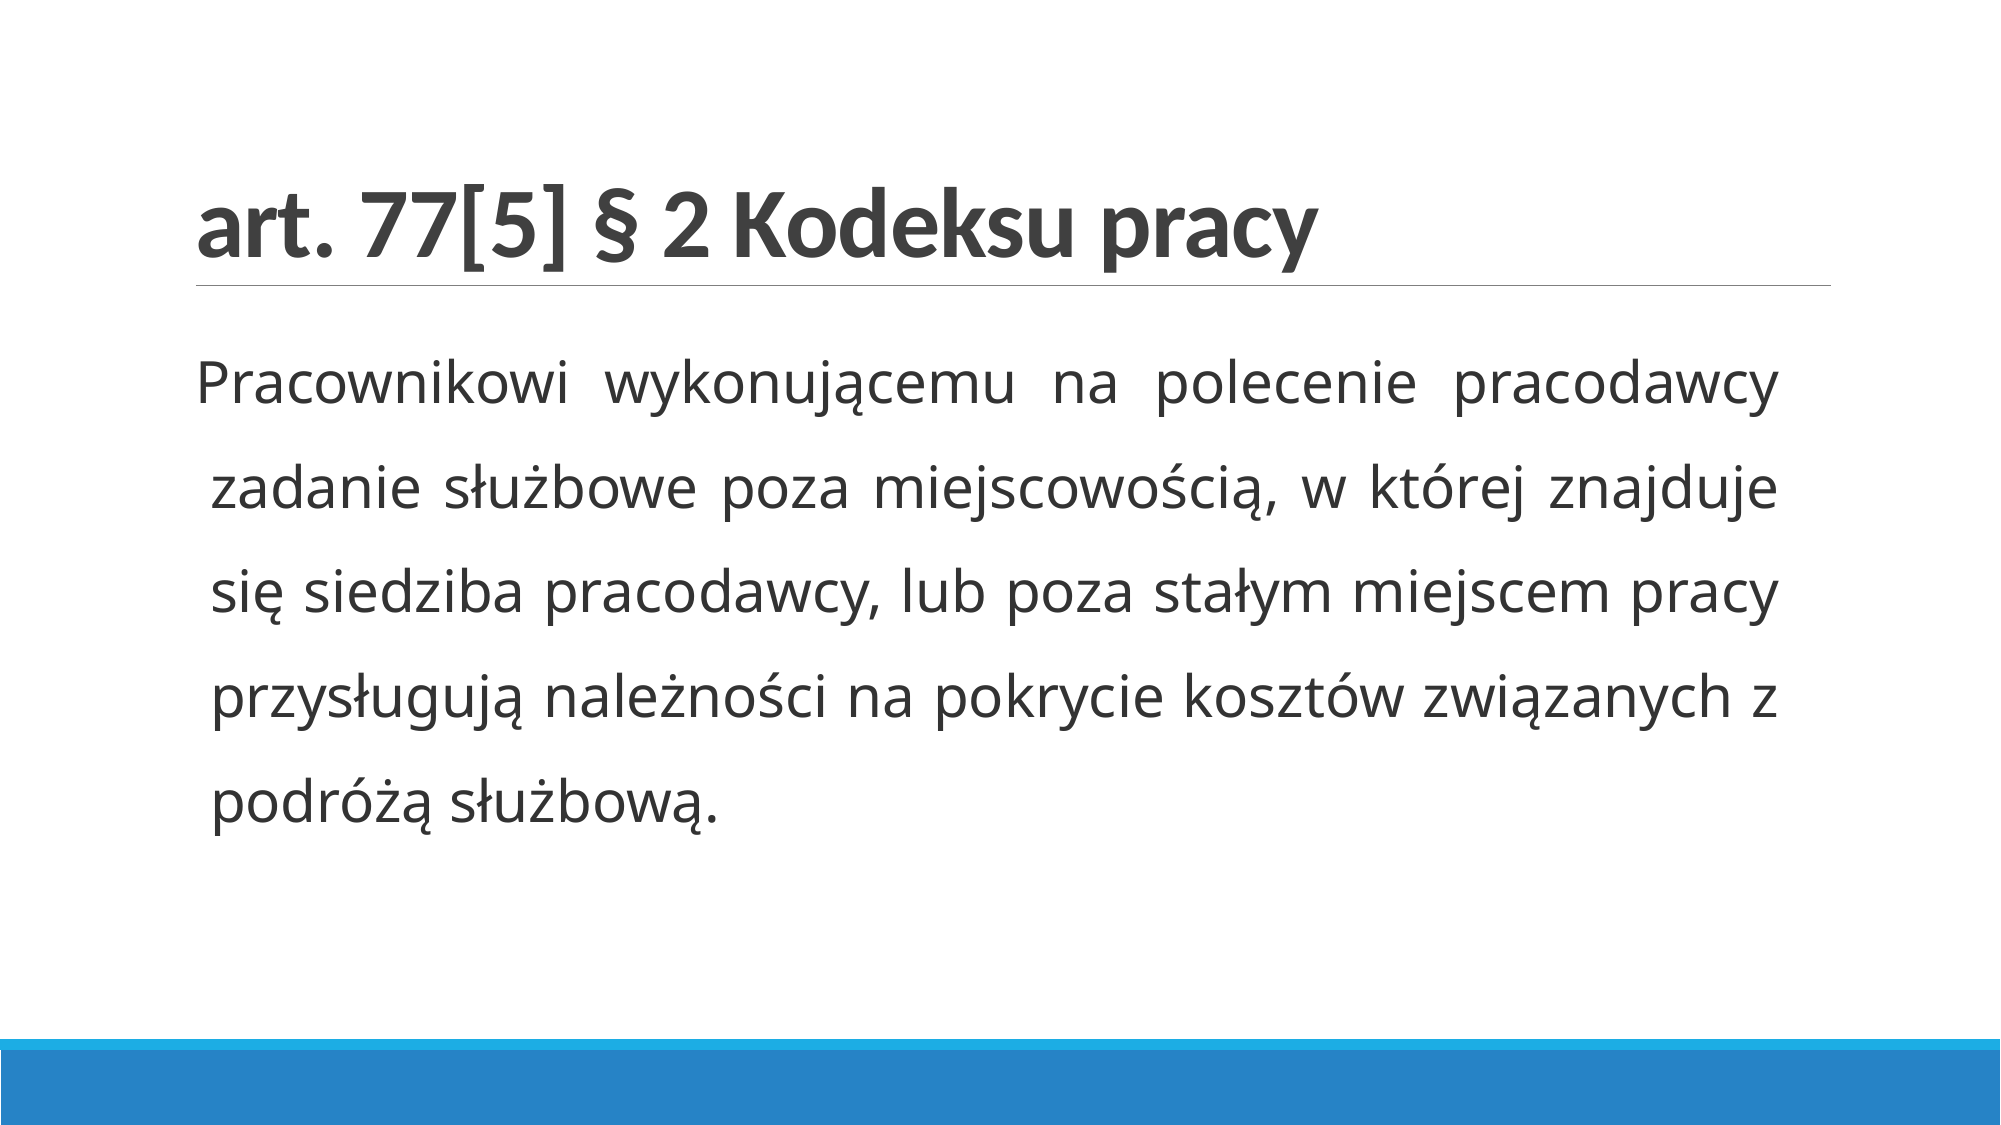

# art. 77[5] § 2 Kodeksu pracy
Pracownikowi wykonującemu na polecenie pracodawcy zadanie służbowe poza miejscowością, w której znajduje się siedziba pracodawcy, lub poza stałym miejscem pracy przysługują należności na pokrycie kosztów związanych z podróżą służbową.